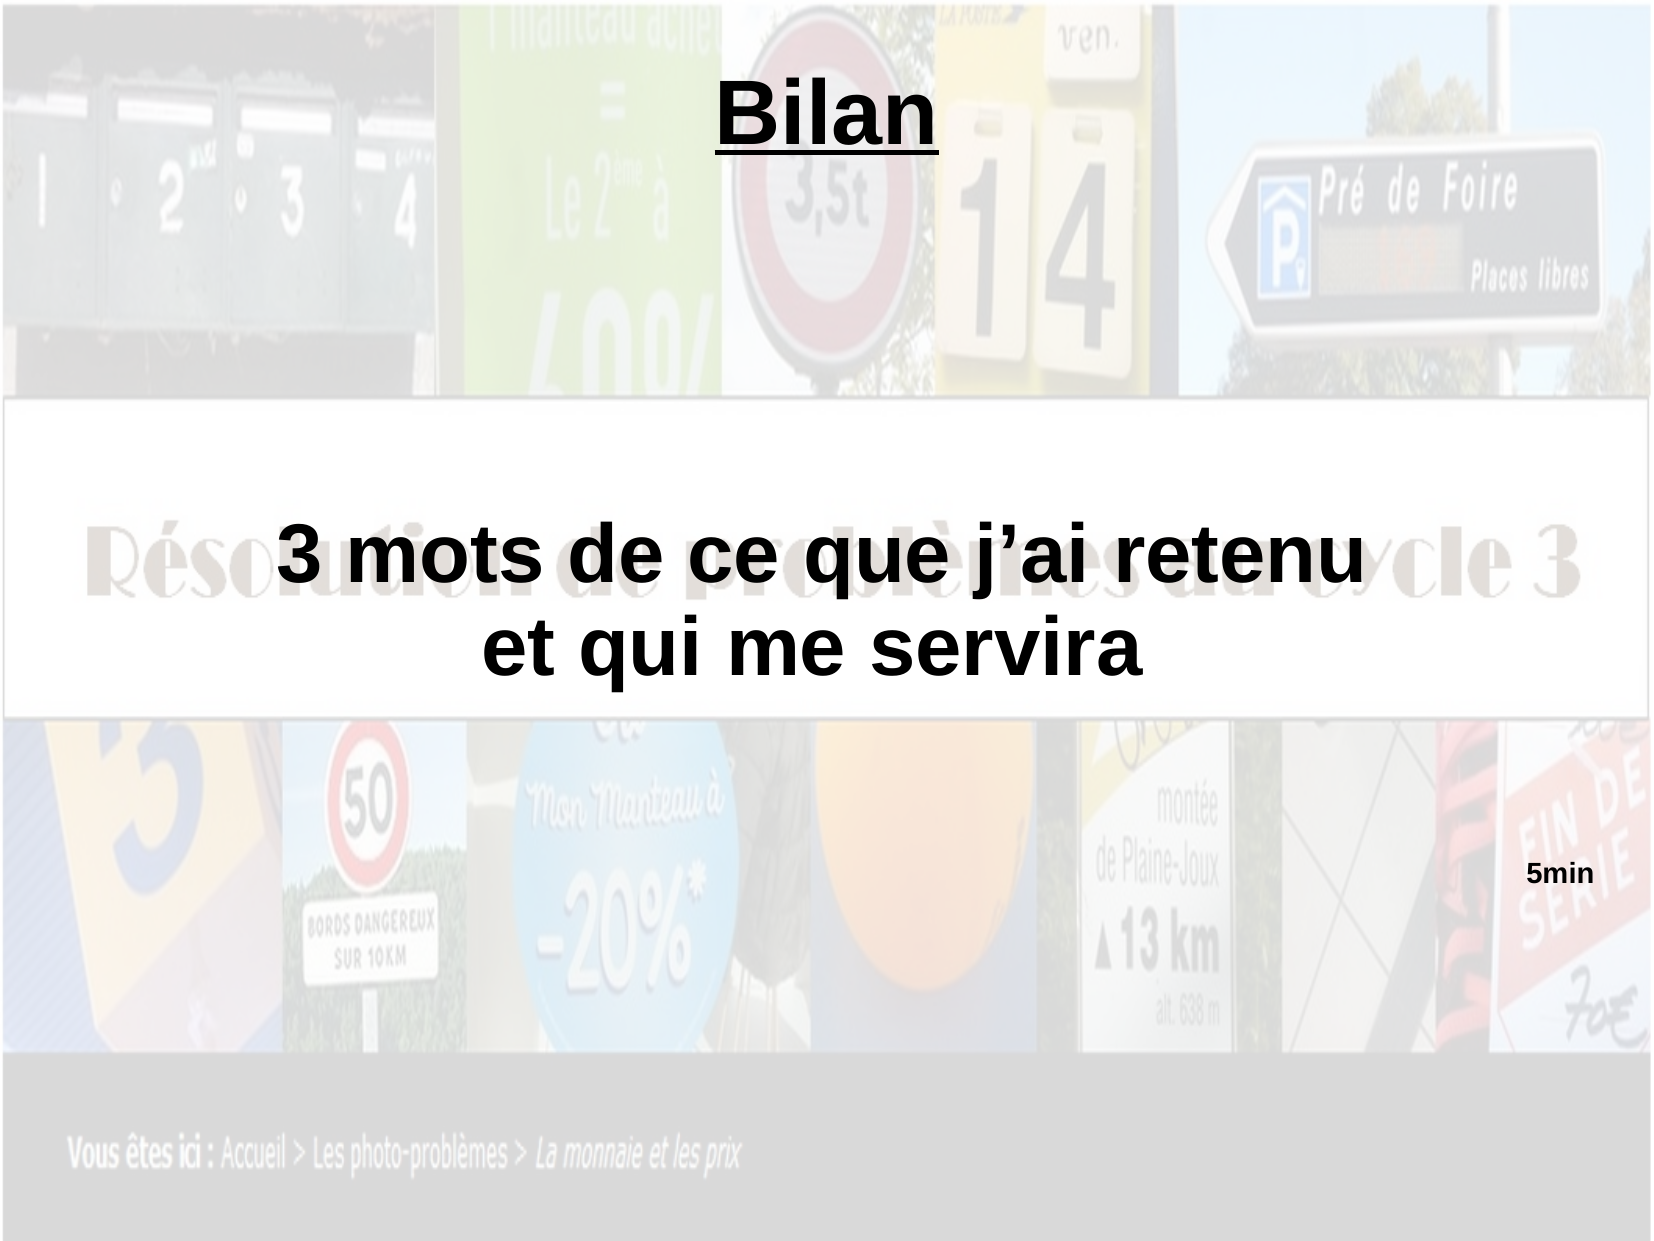

# Bilan
 3 mots de ce que j’ai retenu
et qui me servira
5min